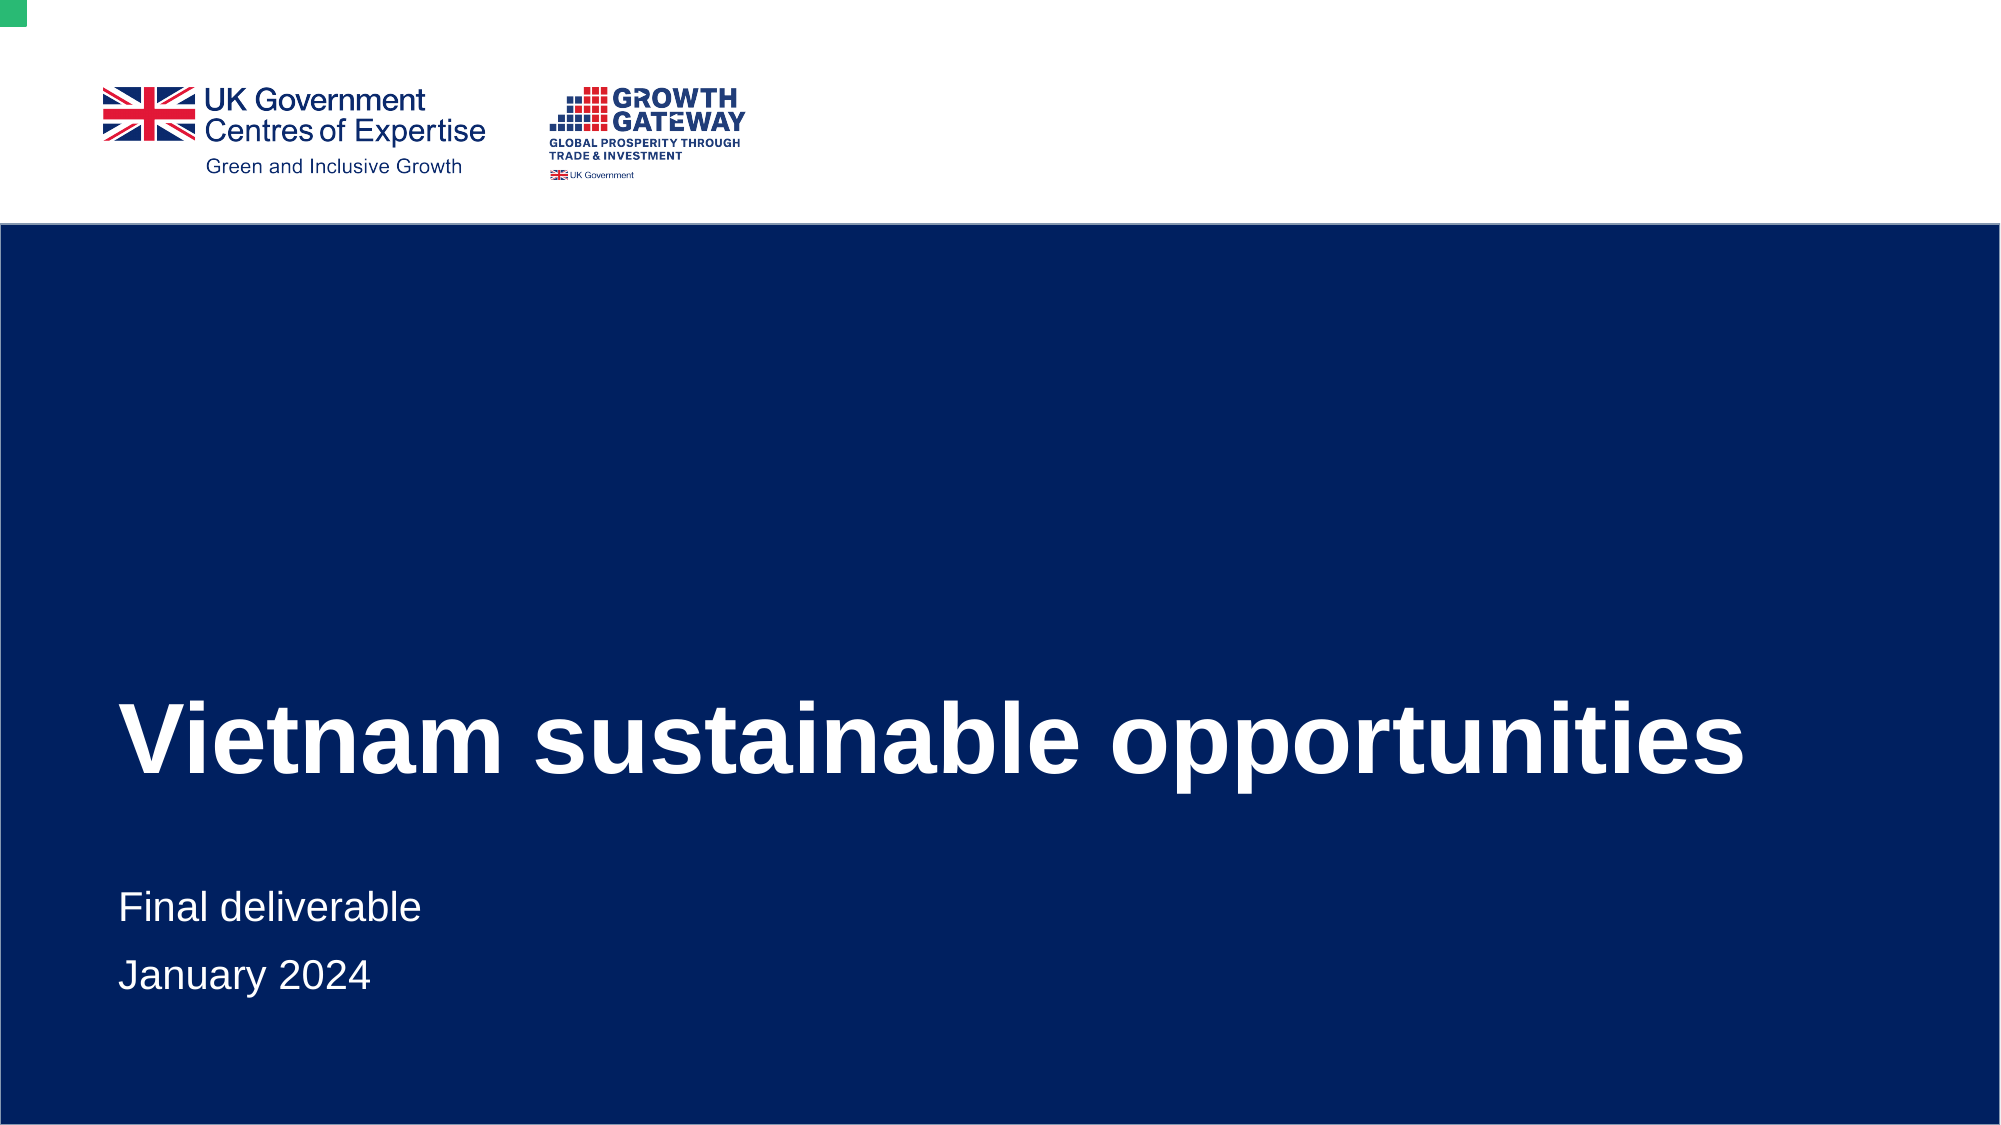

Vietnam sustainable opportunities
# Final deliverable
January 2024